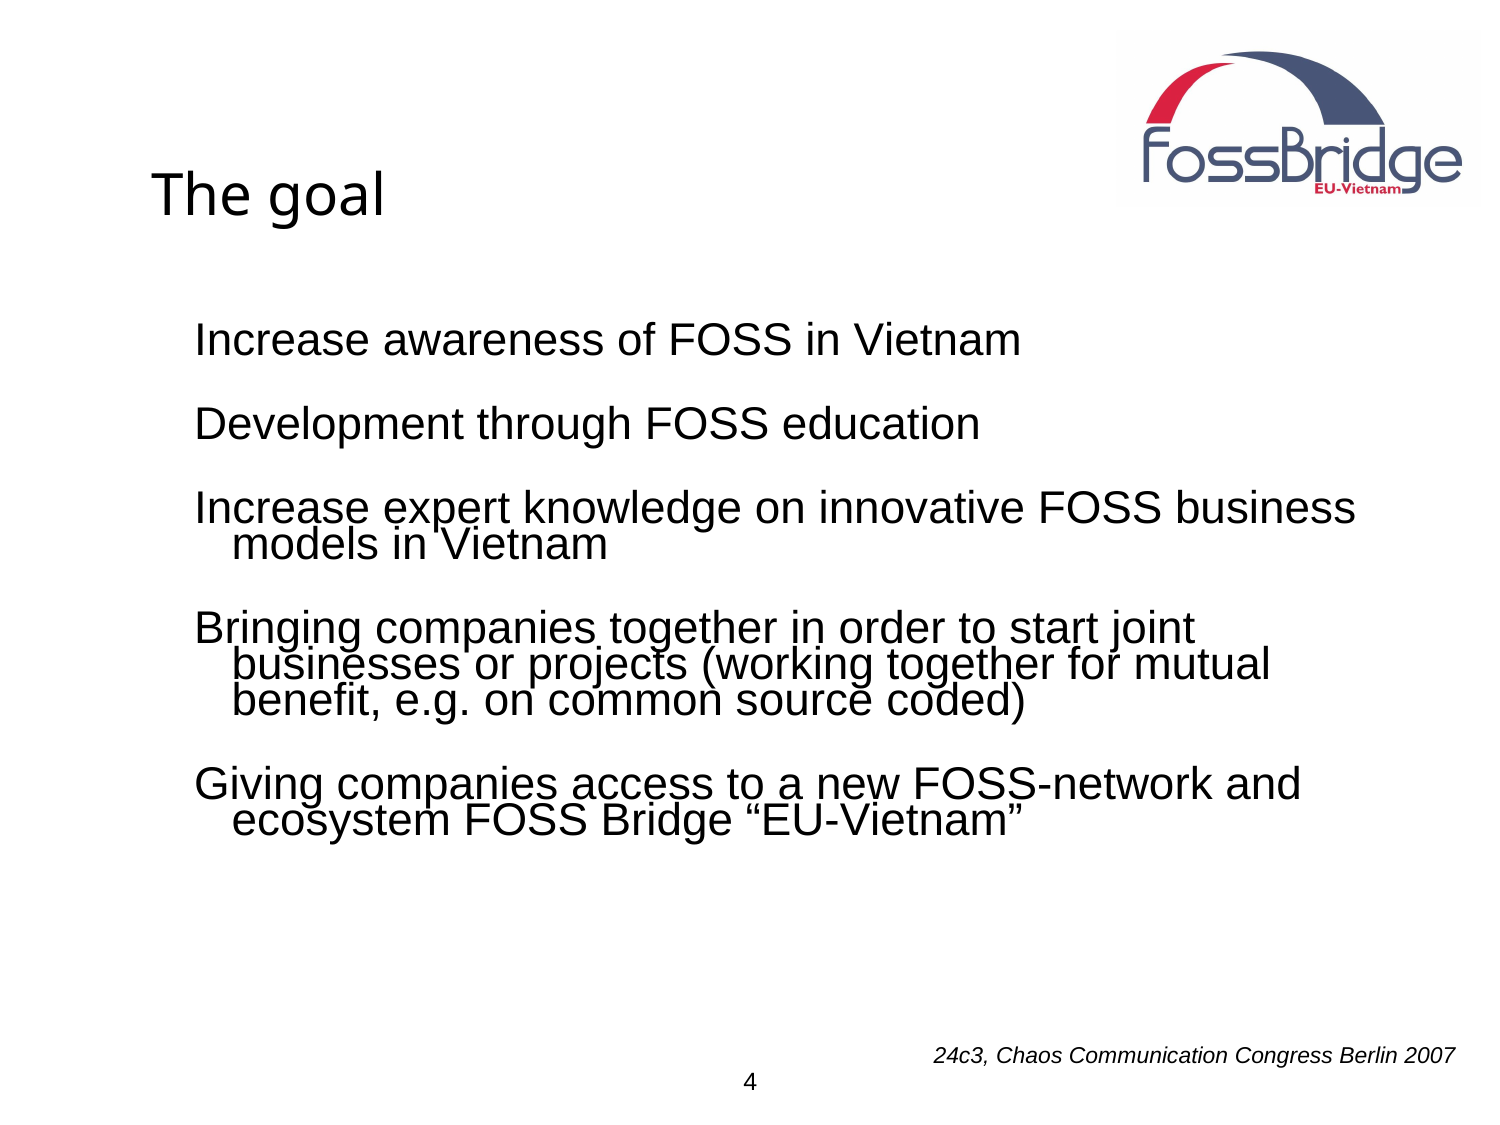

# The goal
Increase awareness of FOSS in Vietnam
Development through FOSS education
Increase expert knowledge on innovative FOSS business models in Vietnam
Bringing companies together in order to start joint businesses or projects (working together for mutual benefit, e.g. on common source coded)
Giving companies access to a new FOSS-network and ecosystem FOSS Bridge “EU-Vietnam”